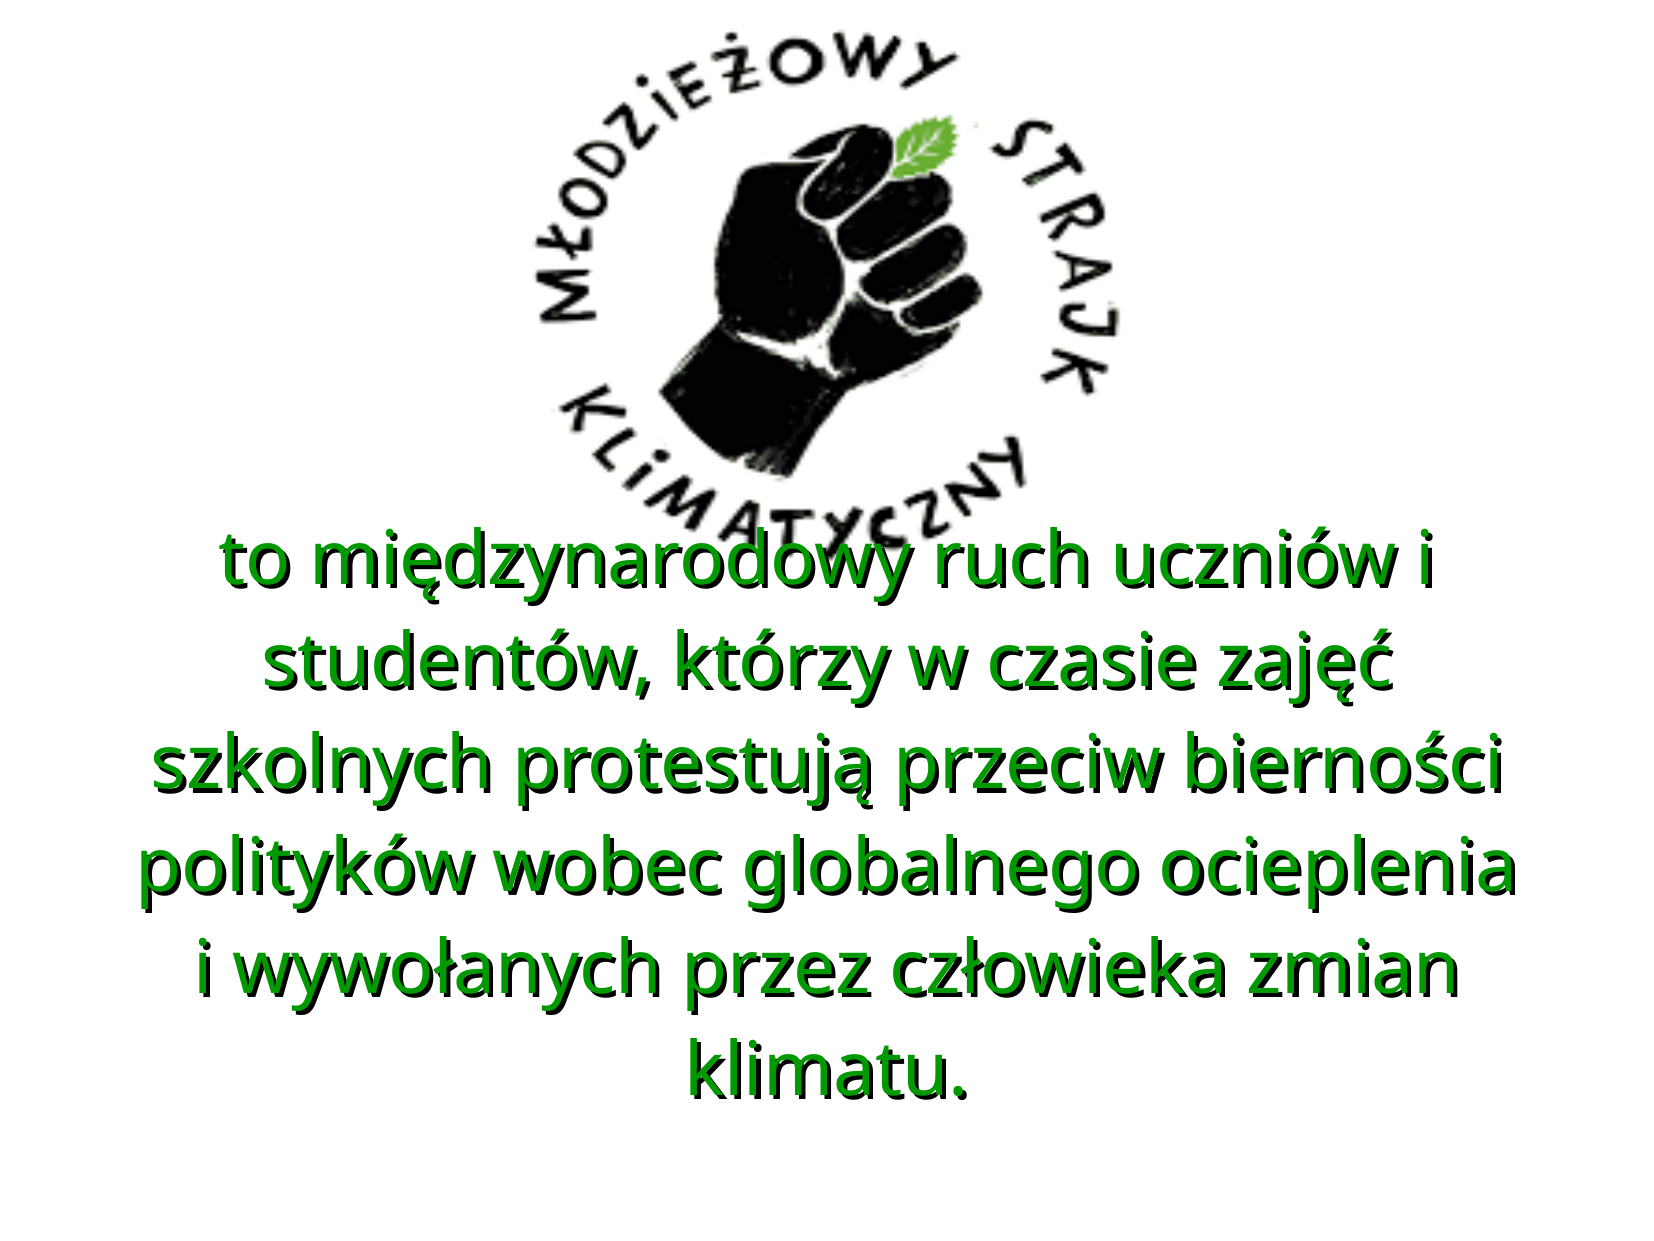

# to międzynarodowy ruch uczniów i studentów, którzy w czasie zajęć szkolnych protestują przeciw bierności polityków wobec globalnego ocieplenia i wywołanych przez człowieka zmian klimatu.